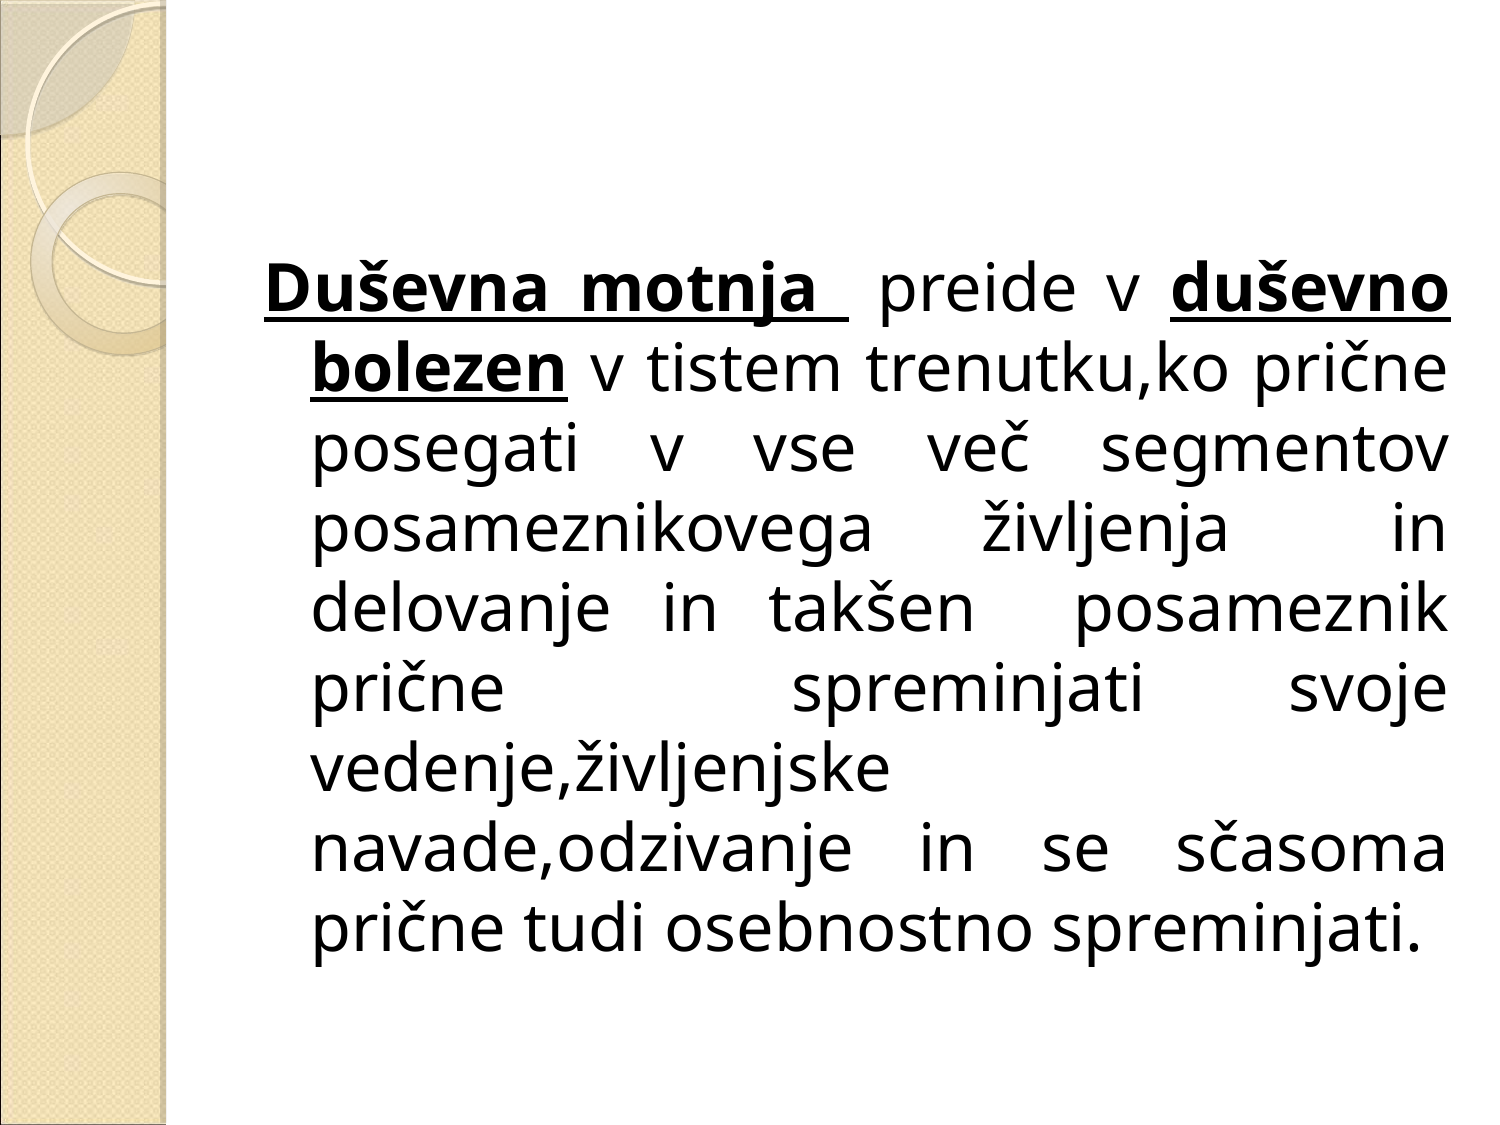

#
Duševna motnja preide v duševno bolezen v tistem trenutku,ko prične posegati v vse več segmentov posameznikovega življenja in delovanje in takšen posameznik prične spreminjati svoje vedenje,življenjske navade,odzivanje in se sčasoma prične tudi osebnostno spreminjati.